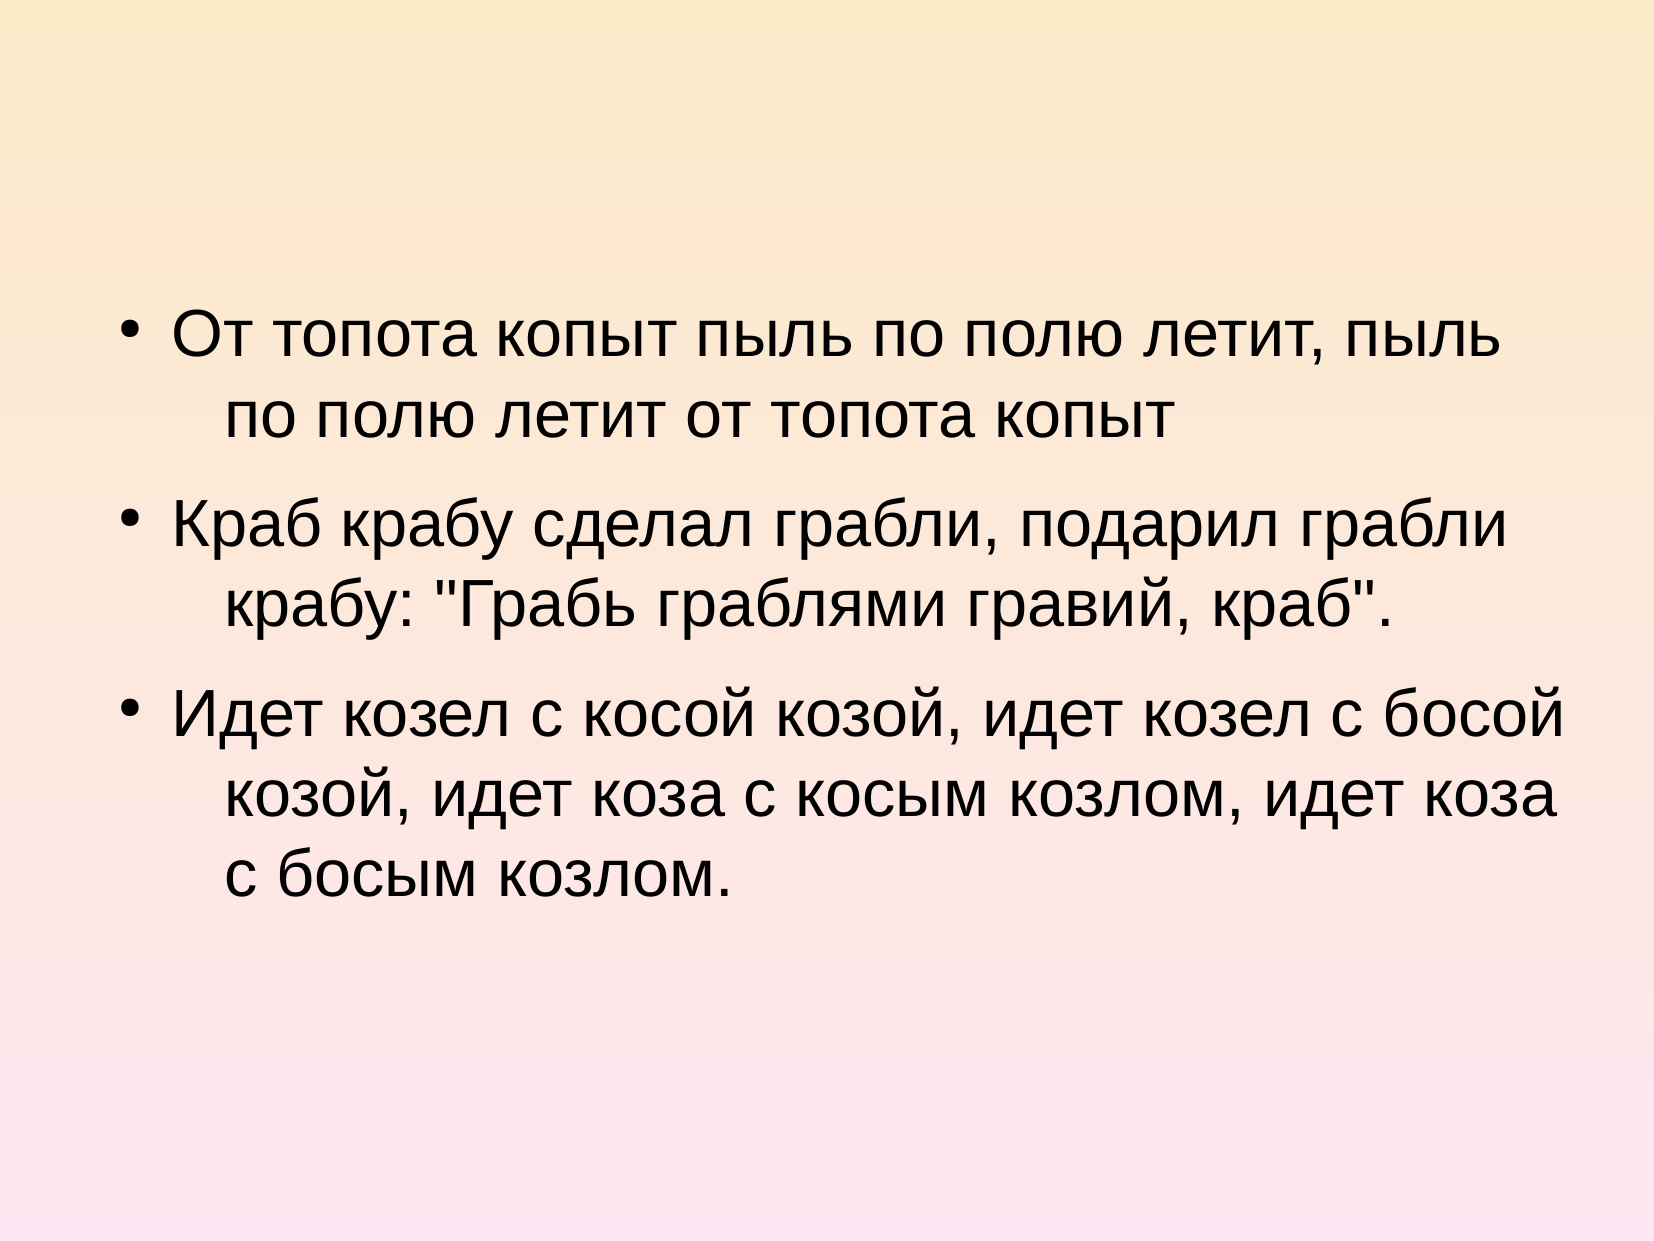

#
От топота копыт пыль по полю летит, пыль по полю летит от топота копыт
Краб крабу сделал грабли, подарил грабли крабу: "Грабь граблями гравий, краб".
Идет козел с косой козой, идет козел с босой козой, идет козa с косым козлом, идет козa с босым козлом.